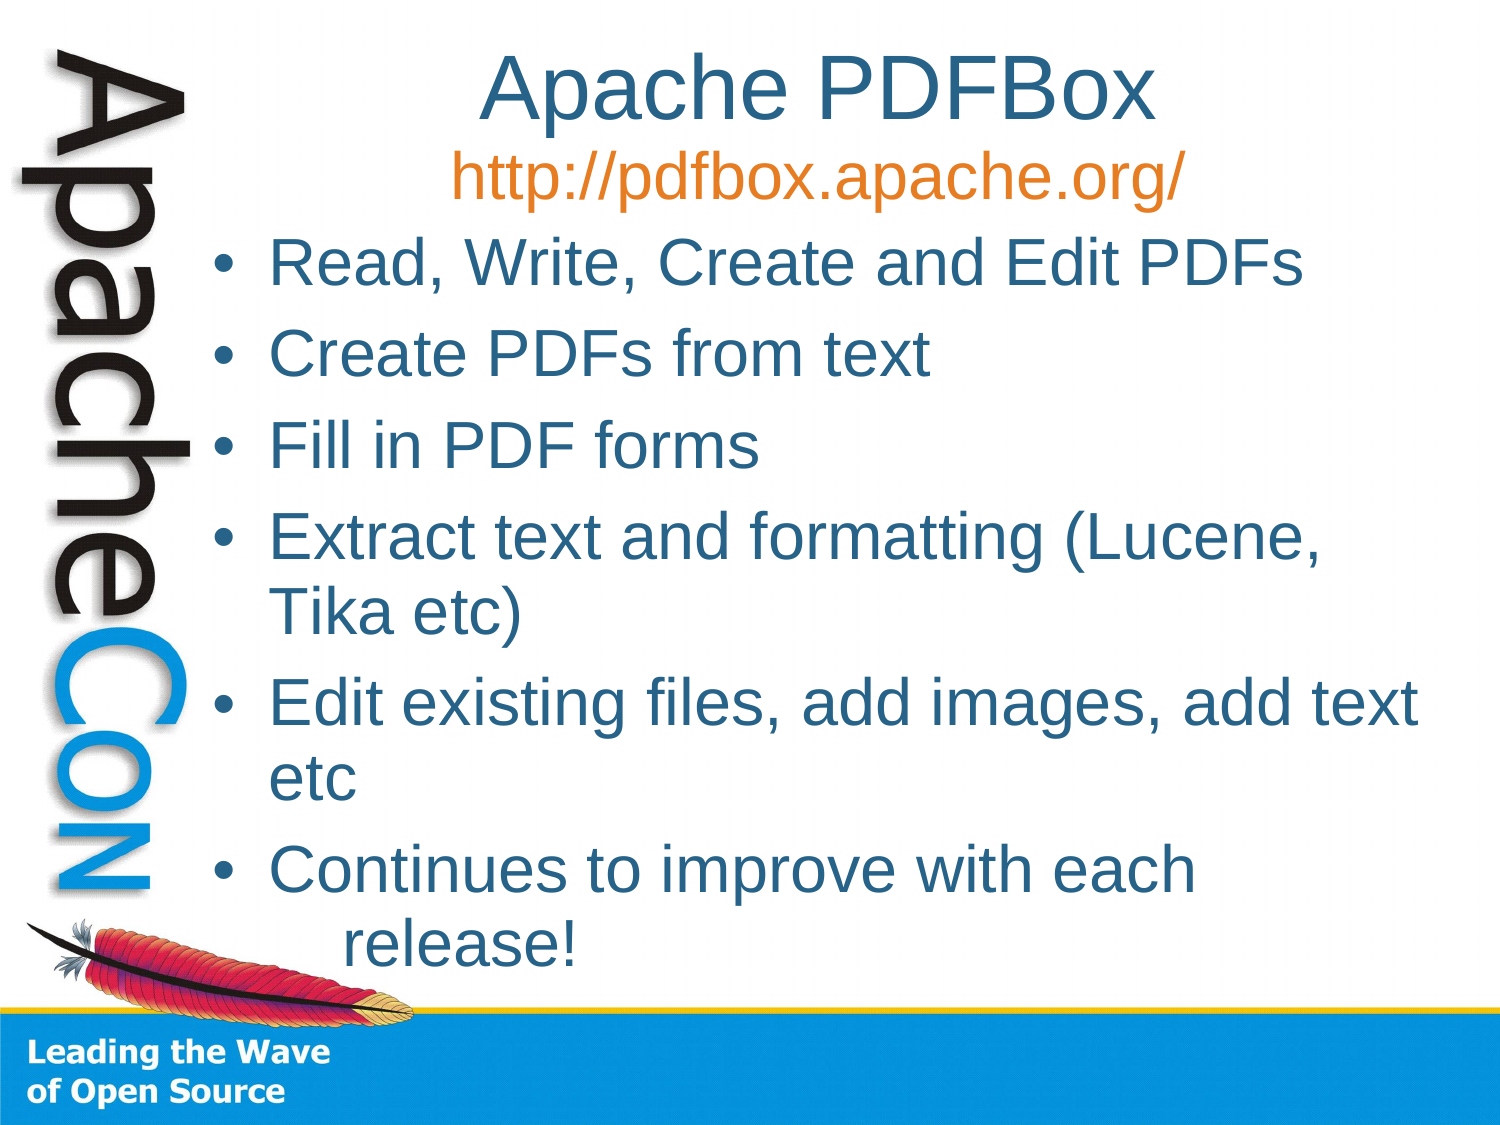

# Apache PDFBox http://pdfbox.apache.org/
Read, Write, Create and Edit PDFs
Create PDFs from text
Fill in PDF forms
Extract text and formatting (Lucene, Tika etc)
Edit existing files, add images, add text etc
Continues to improve with each
 release!